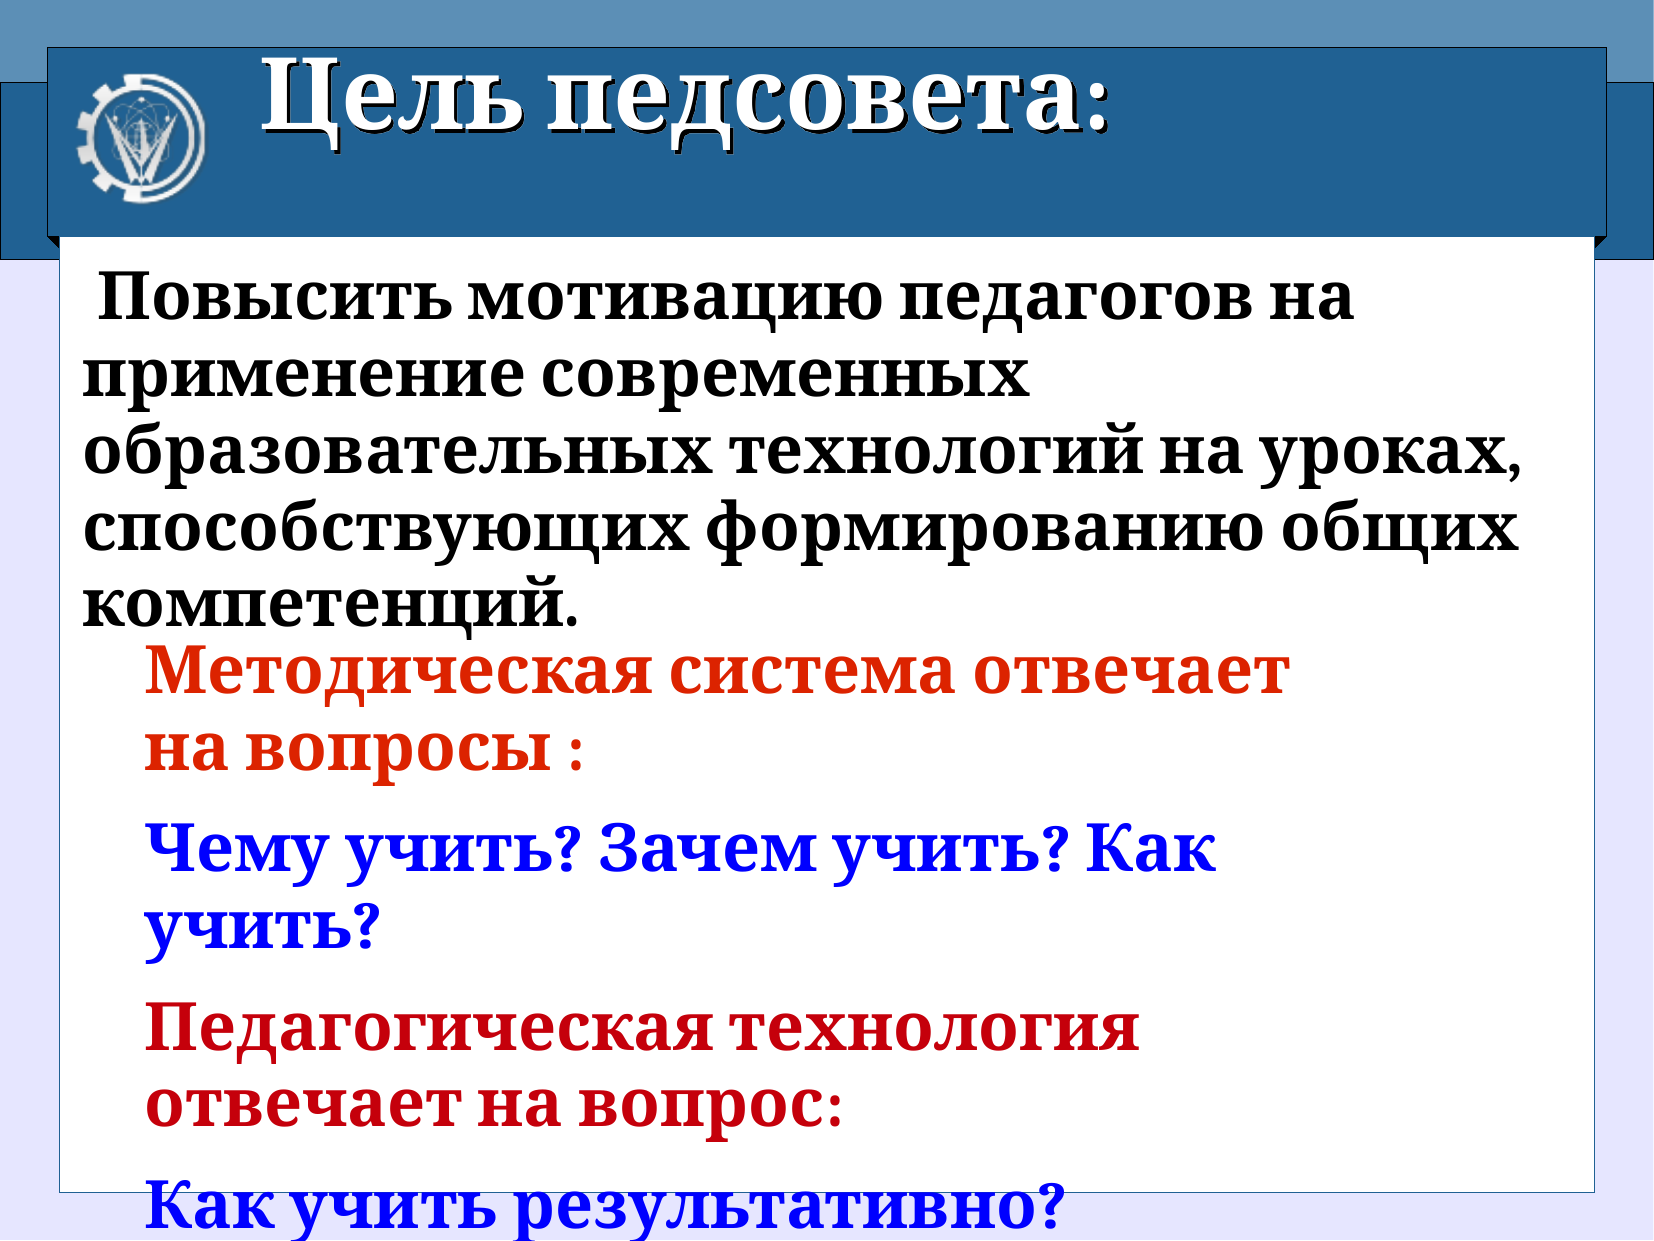

# Цель педсовета:
 Повысить мотивацию педагогов на применение современных образовательных технологий на уроках, способствующих формированию общих компетенций.
Методическая система отвечает на вопросы :
Чему учить? Зачем учить? Как учить?
Педагогическая технология отвечает на вопрос:
Как учить результативно?